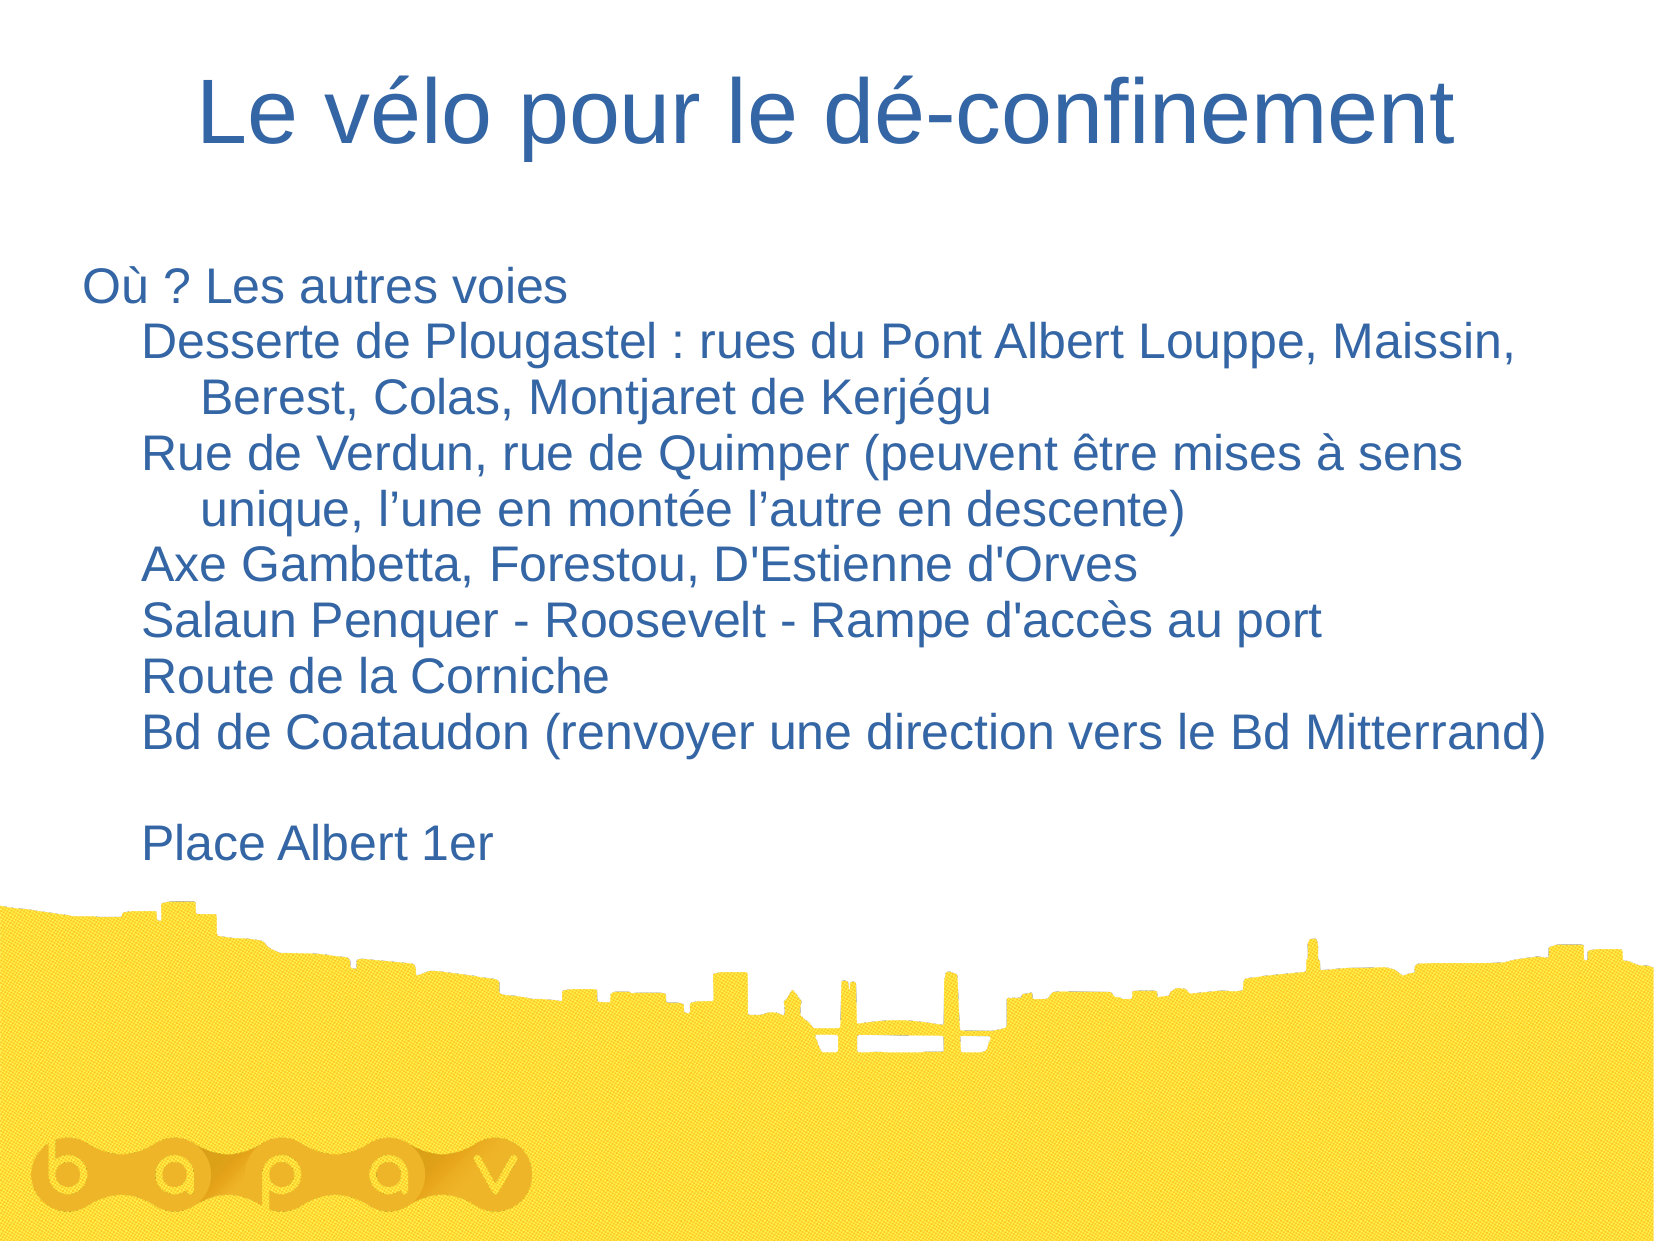

# Le vélo pour le dé-confinement
Où ? Les autres voies
Desserte de Plougastel : rues du Pont Albert Louppe, Maissin, Berest, Colas, Montjaret de Kerjégu
Rue de Verdun, rue de Quimper (peuvent être mises à sens unique, l’une en montée l’autre en descente)
Axe Gambetta, Forestou, D'Estienne d'Orves
Salaun Penquer - Roosevelt - Rampe d'accès au port
Route de la Corniche
Bd de Coataudon (renvoyer une direction vers le Bd Mitterrand)
Place Albert 1er